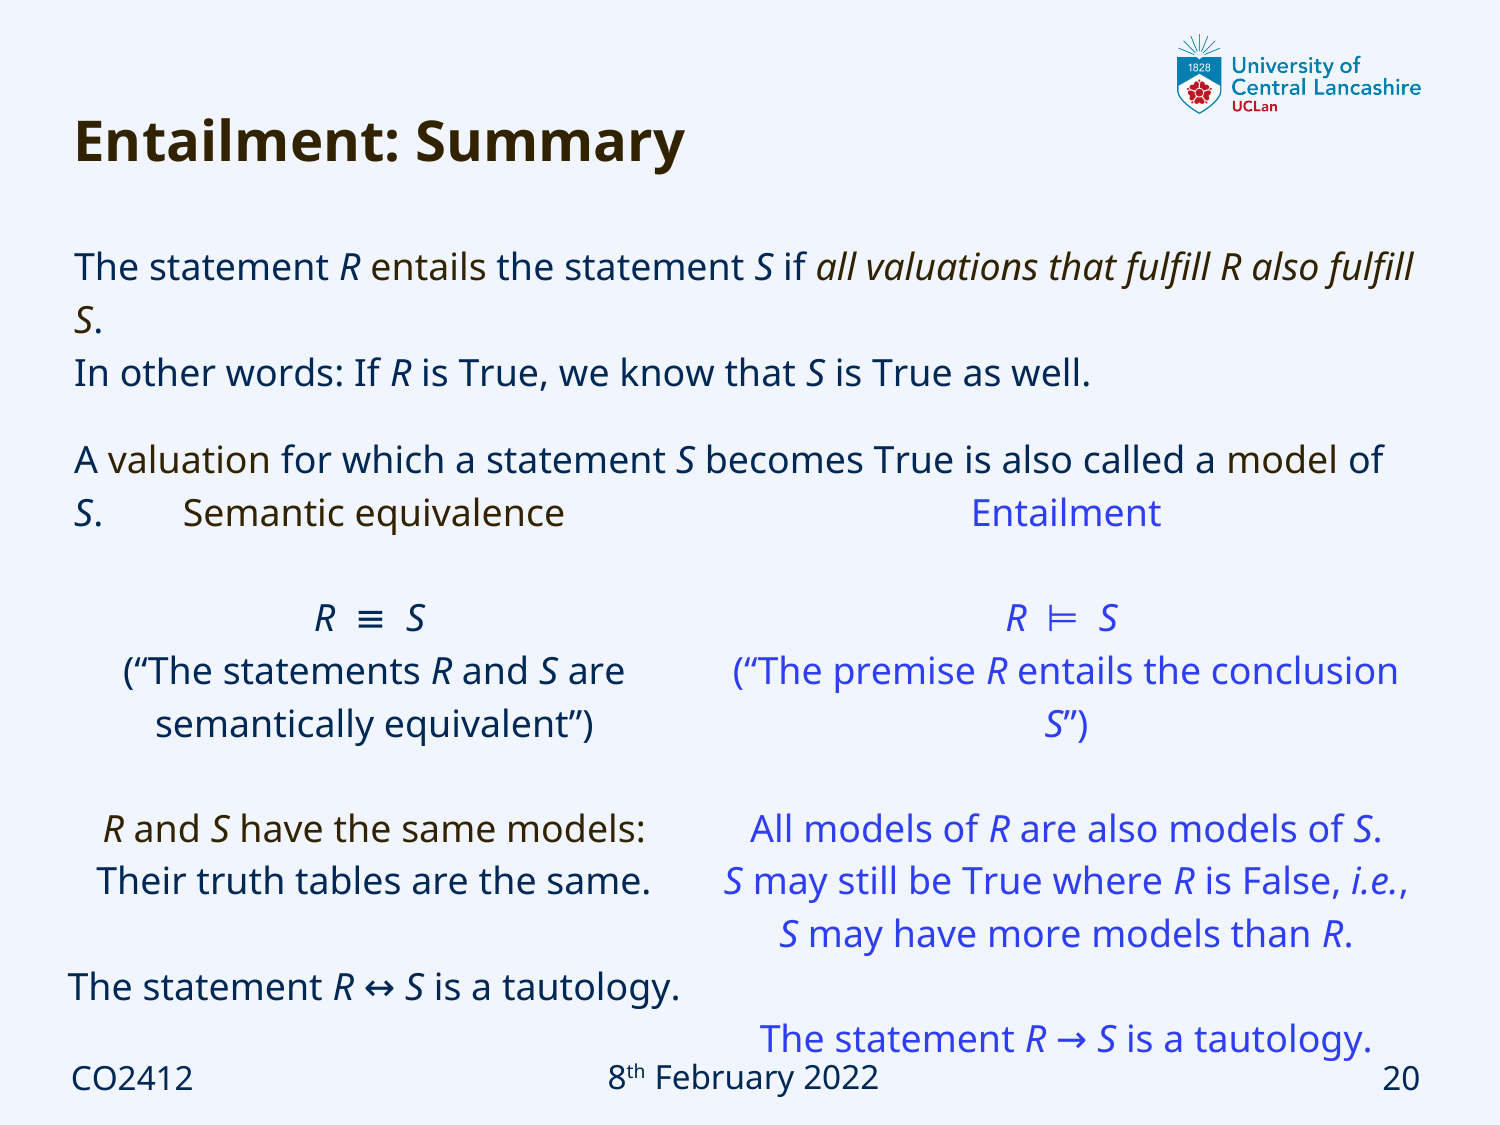

# Entailment: Summary
The statement R entails the statement S if all valuations that fulfill R also fulfill S.
In other words: If R is True, we know that S is True as well.
A valuation for which a statement S becomes True is also called a model of S.
Semantic equivalence
R ≡ S
(“The statements R and S are semantically equivalent”)
R and S have the same models: Their truth tables are the same.
The statement R ↔ S is a tautology.
Entailment
R ⊨ S
(“The premise R entails the conclusion S”)
All models of R are also models of S.
S may still be True where R is False, i.e.,
S may have more models than R.
The statement R → S is a tautology.